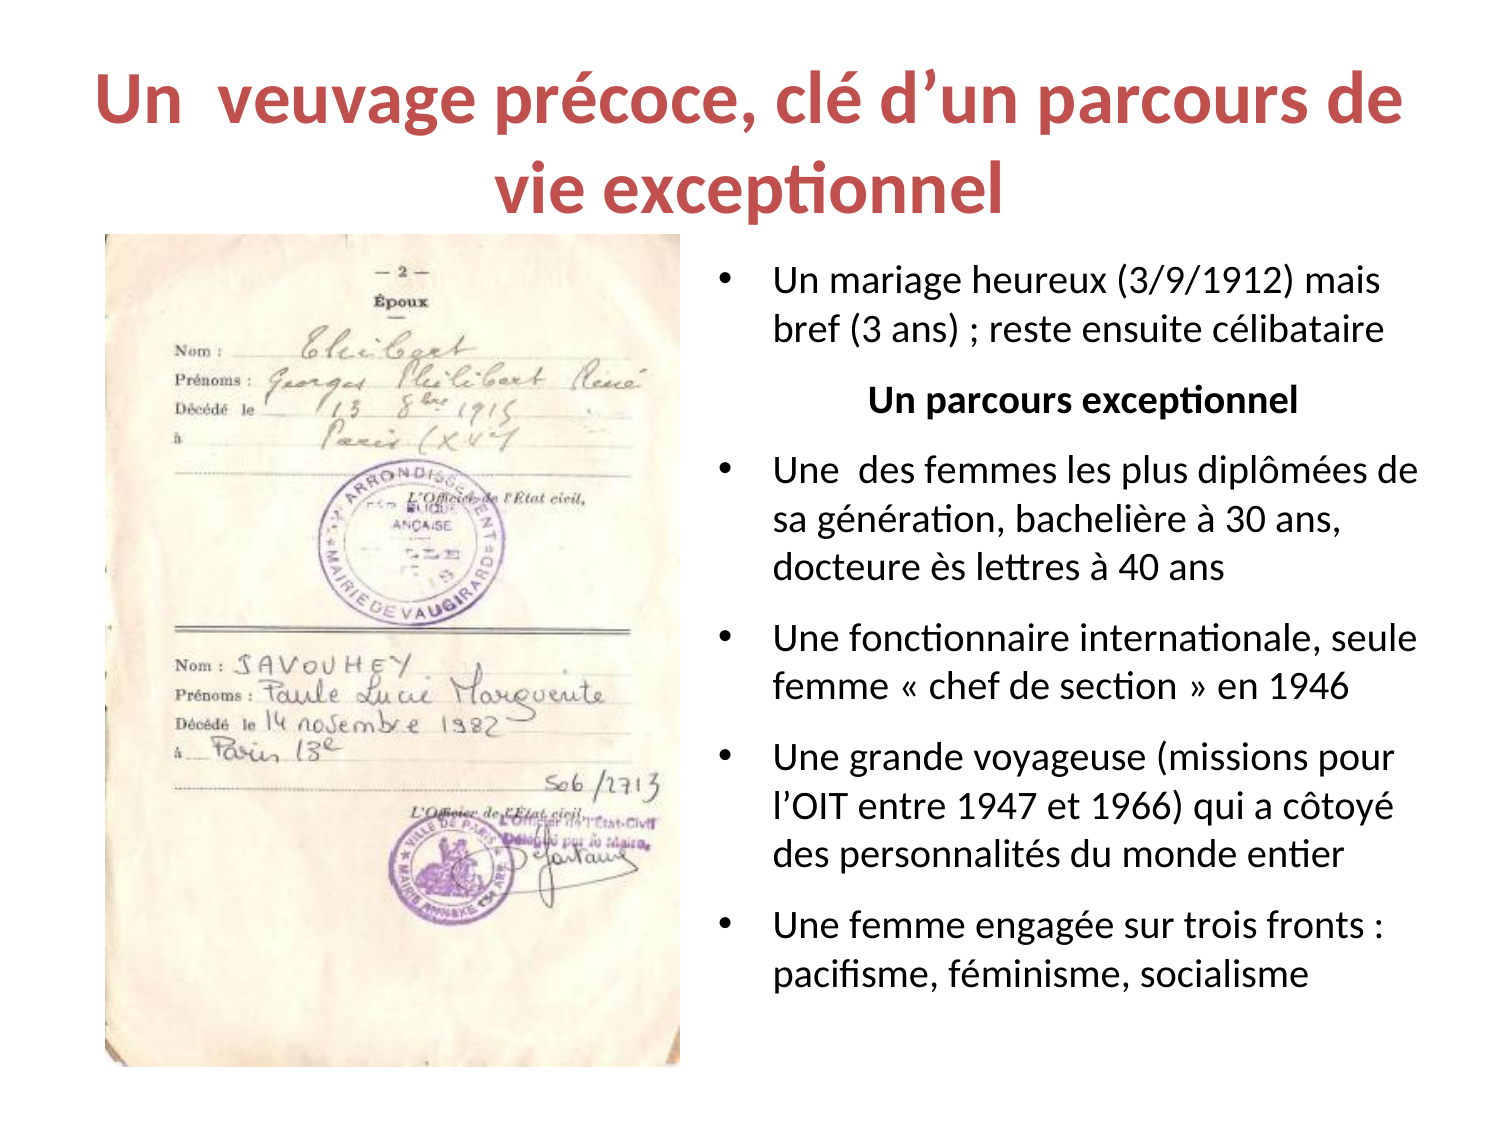

# Un veuvage précoce, clé d’un parcours de vie exceptionnel
Un mariage heureux (3/9/1912) mais bref (3 ans) ; reste ensuite célibataire
Un parcours exceptionnel
Une des femmes les plus diplômées de sa génération, bachelière à 30 ans, docteure ès lettres à 40 ans
Une fonctionnaire internationale, seule femme « chef de section » en 1946
Une grande voyageuse (missions pour l’OIT entre 1947 et 1966) qui a côtoyé des personnalités du monde entier
Une femme engagée sur trois fronts : pacifisme, féminisme, socialisme